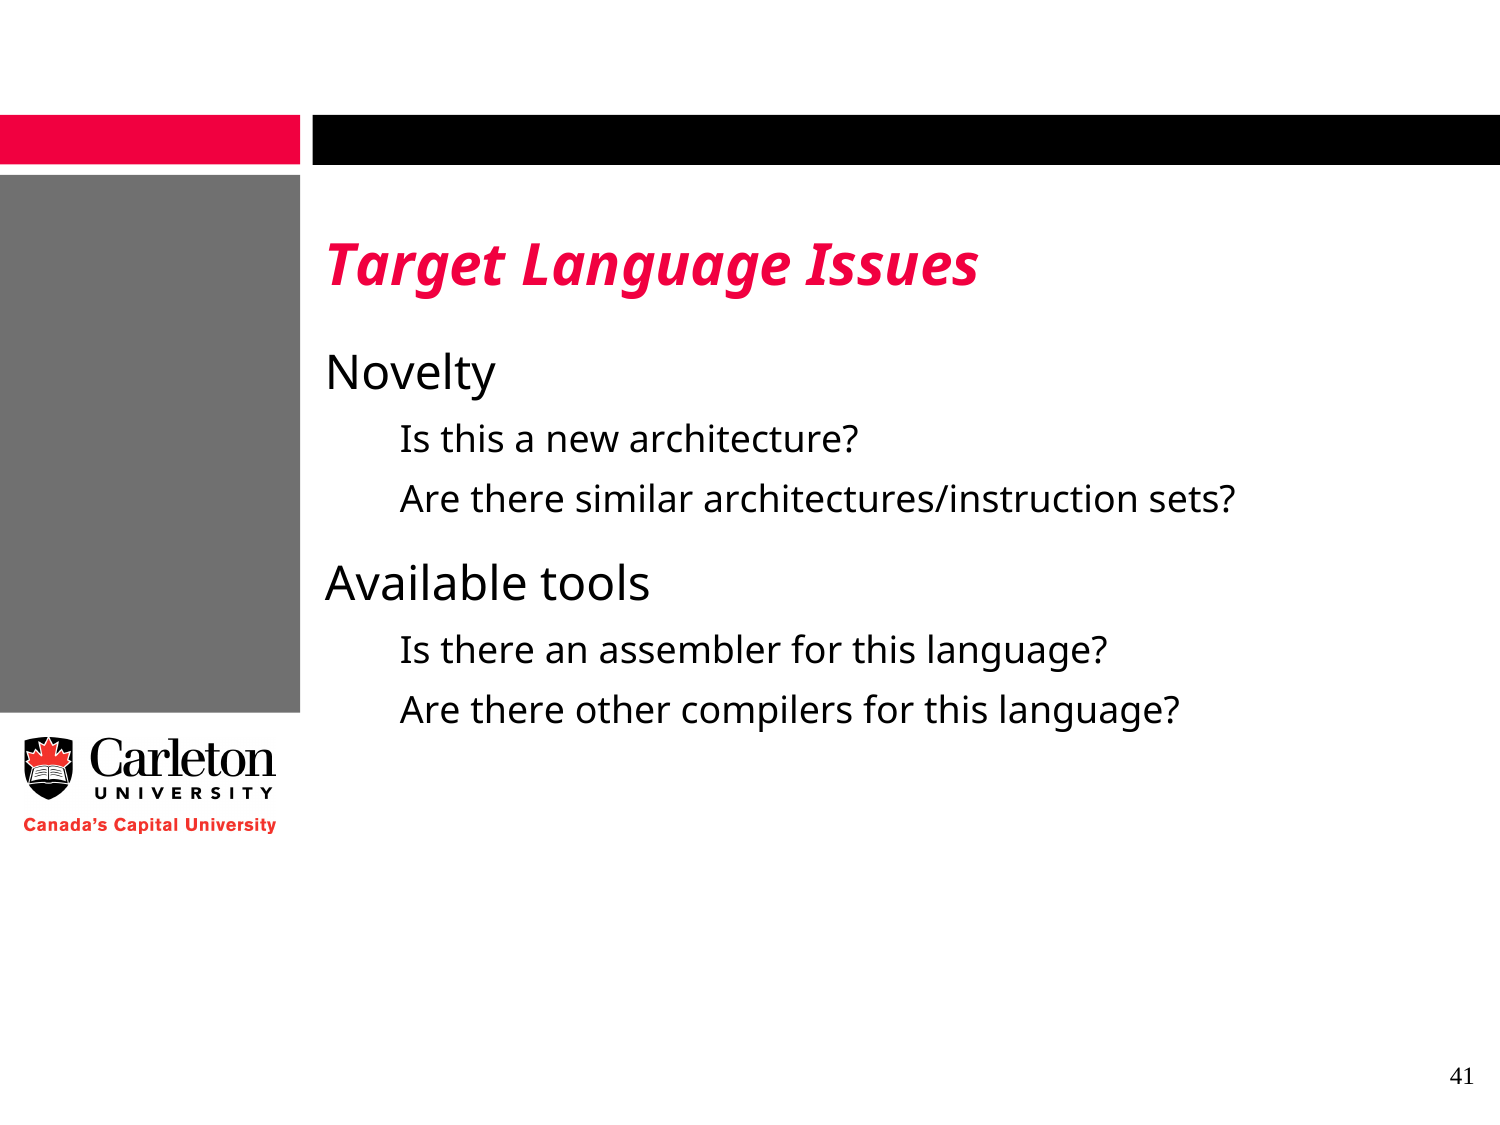

# Target Language Issues
Novelty
Is this a new architecture?
Are there similar architectures/instruction sets?
Available tools
Is there an assembler for this language?
Are there other compilers for this language?
41